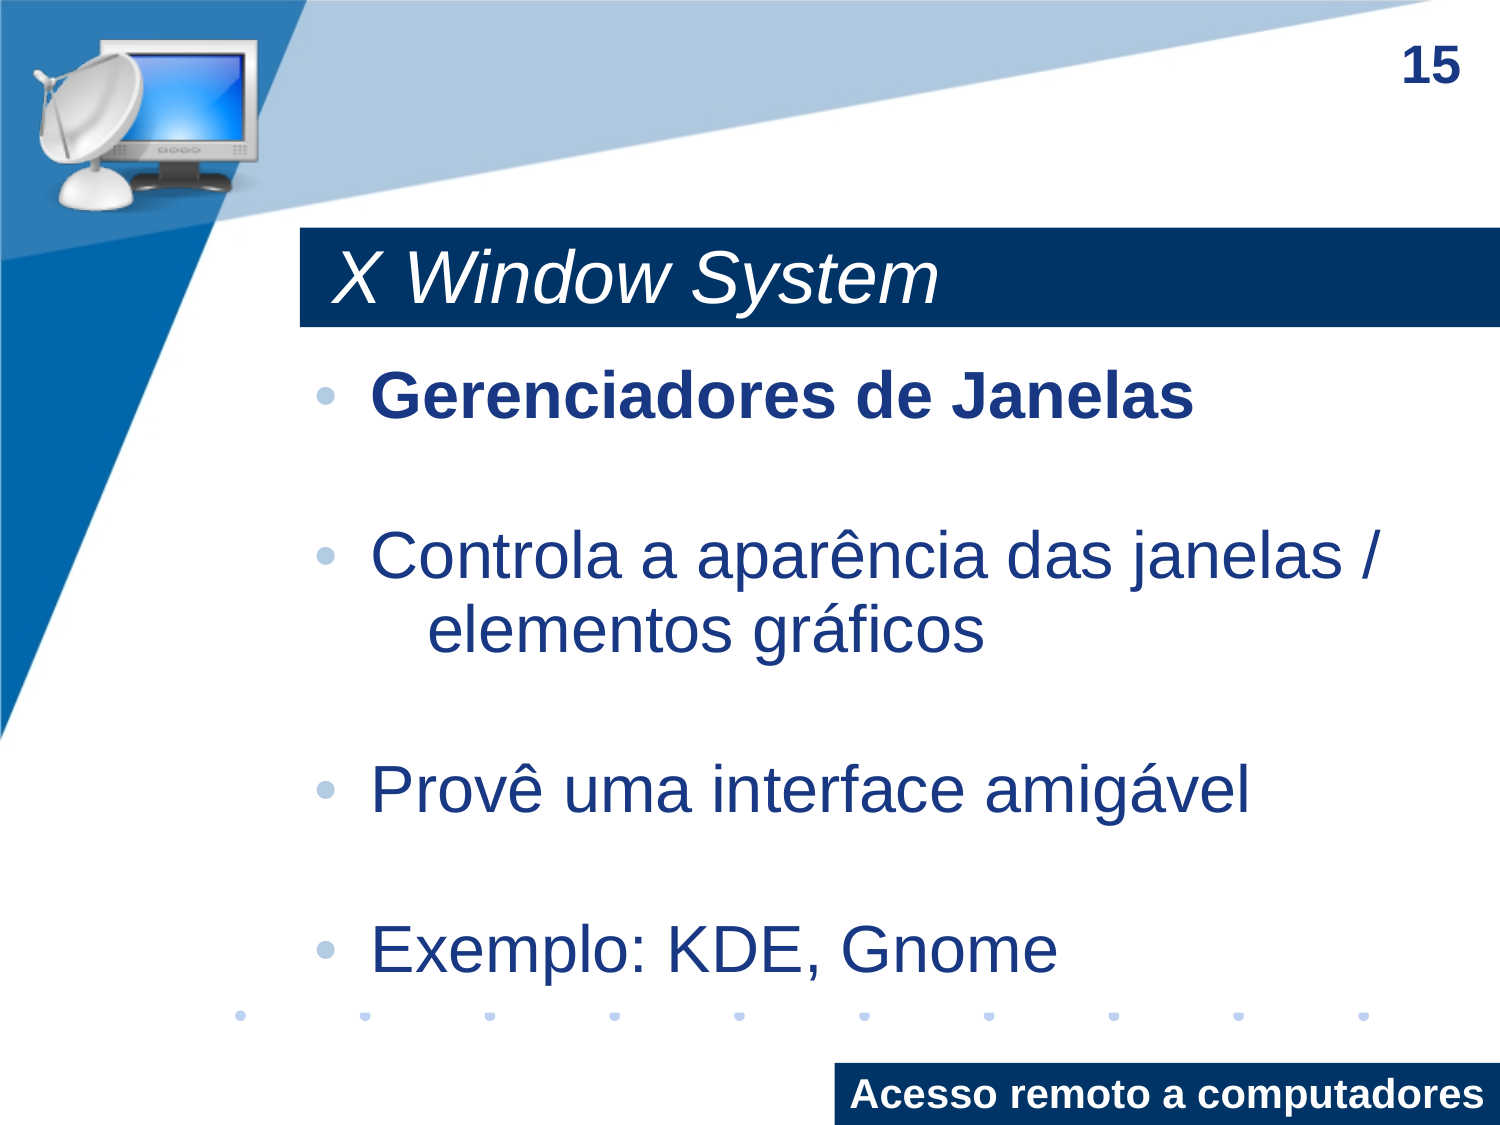

# X Window System
Gerenciadores de Janelas
Controla a aparência das janelas / elementos gráficos
Provê uma interface amigável
Exemplo: KDE, Gnome